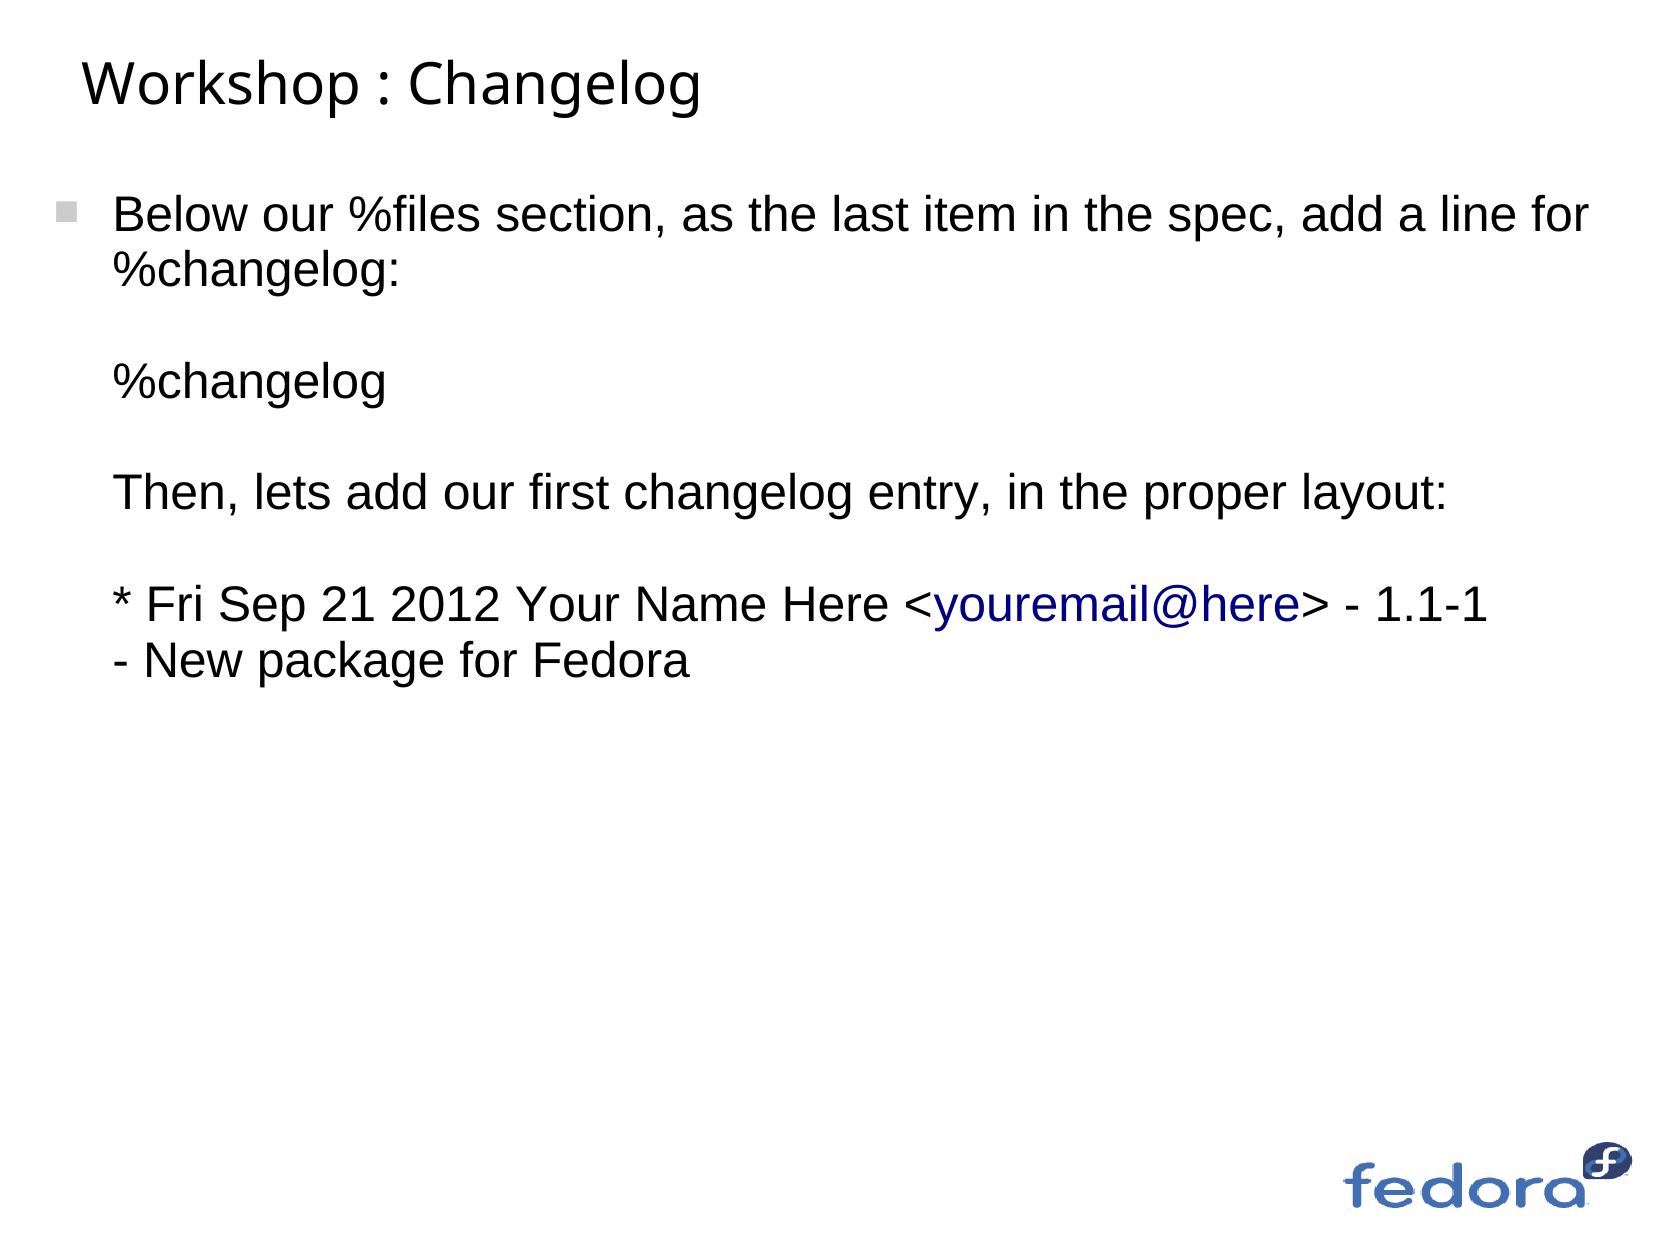

# Workshop : Changelog
Below our %files section, as the last item in the spec, add a line for %changelog:
%changelog
Then, lets add our first changelog entry, in the proper layout:
* Fri Sep 21 2012 Your Name Here <youremail@here> - 1.1-1
- New package for Fedora